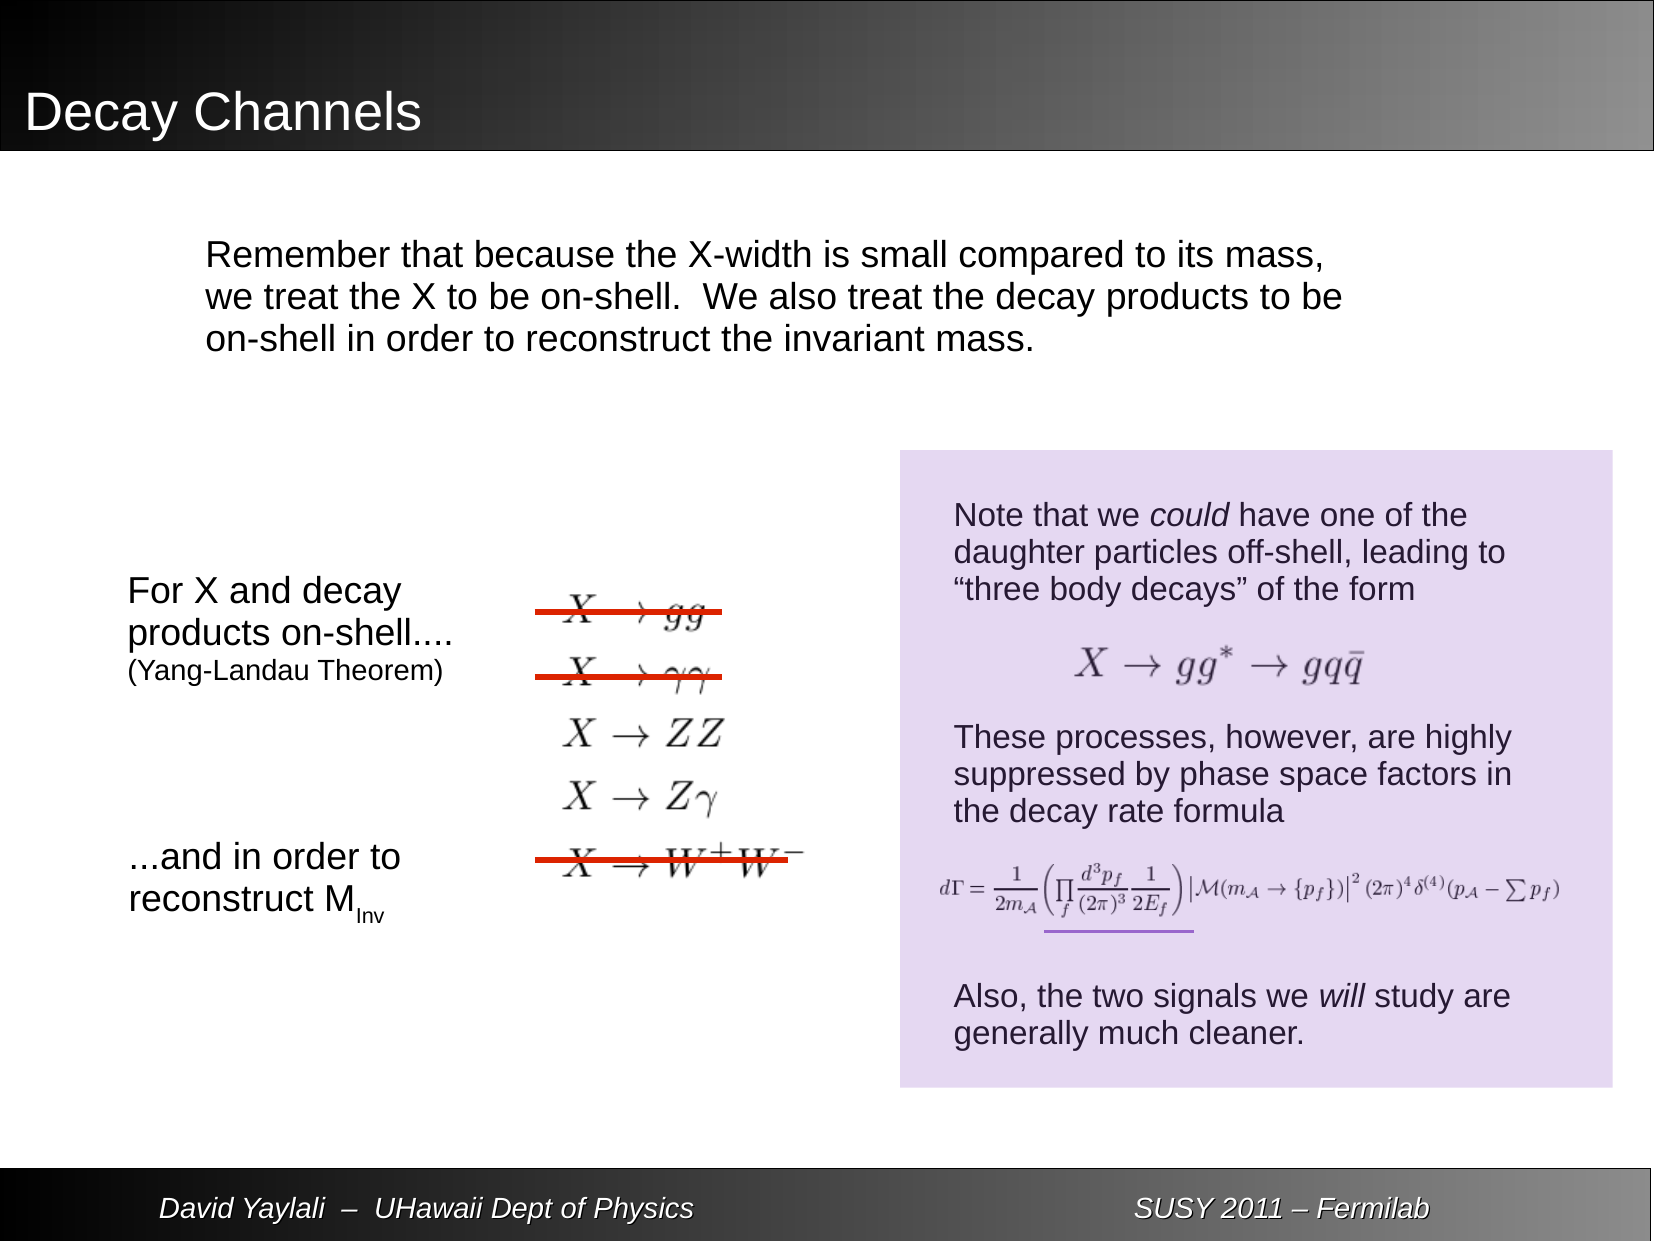

Decay Channels
Remember that because the X-width is small compared to its mass, we treat the X to be on-shell. We also treat the decay products to be on-shell in order to reconstruct the invariant mass.
Note that we could have one of the daughter particles off-shell, leading to “three body decays” of the form
These processes, however, are highly suppressed by phase space factors in the decay rate formula
Also, the two signals we will study are generally much cleaner.
For X and decay products on-shell....
(Yang-Landau Theorem)
...and in order to reconstruct MInv